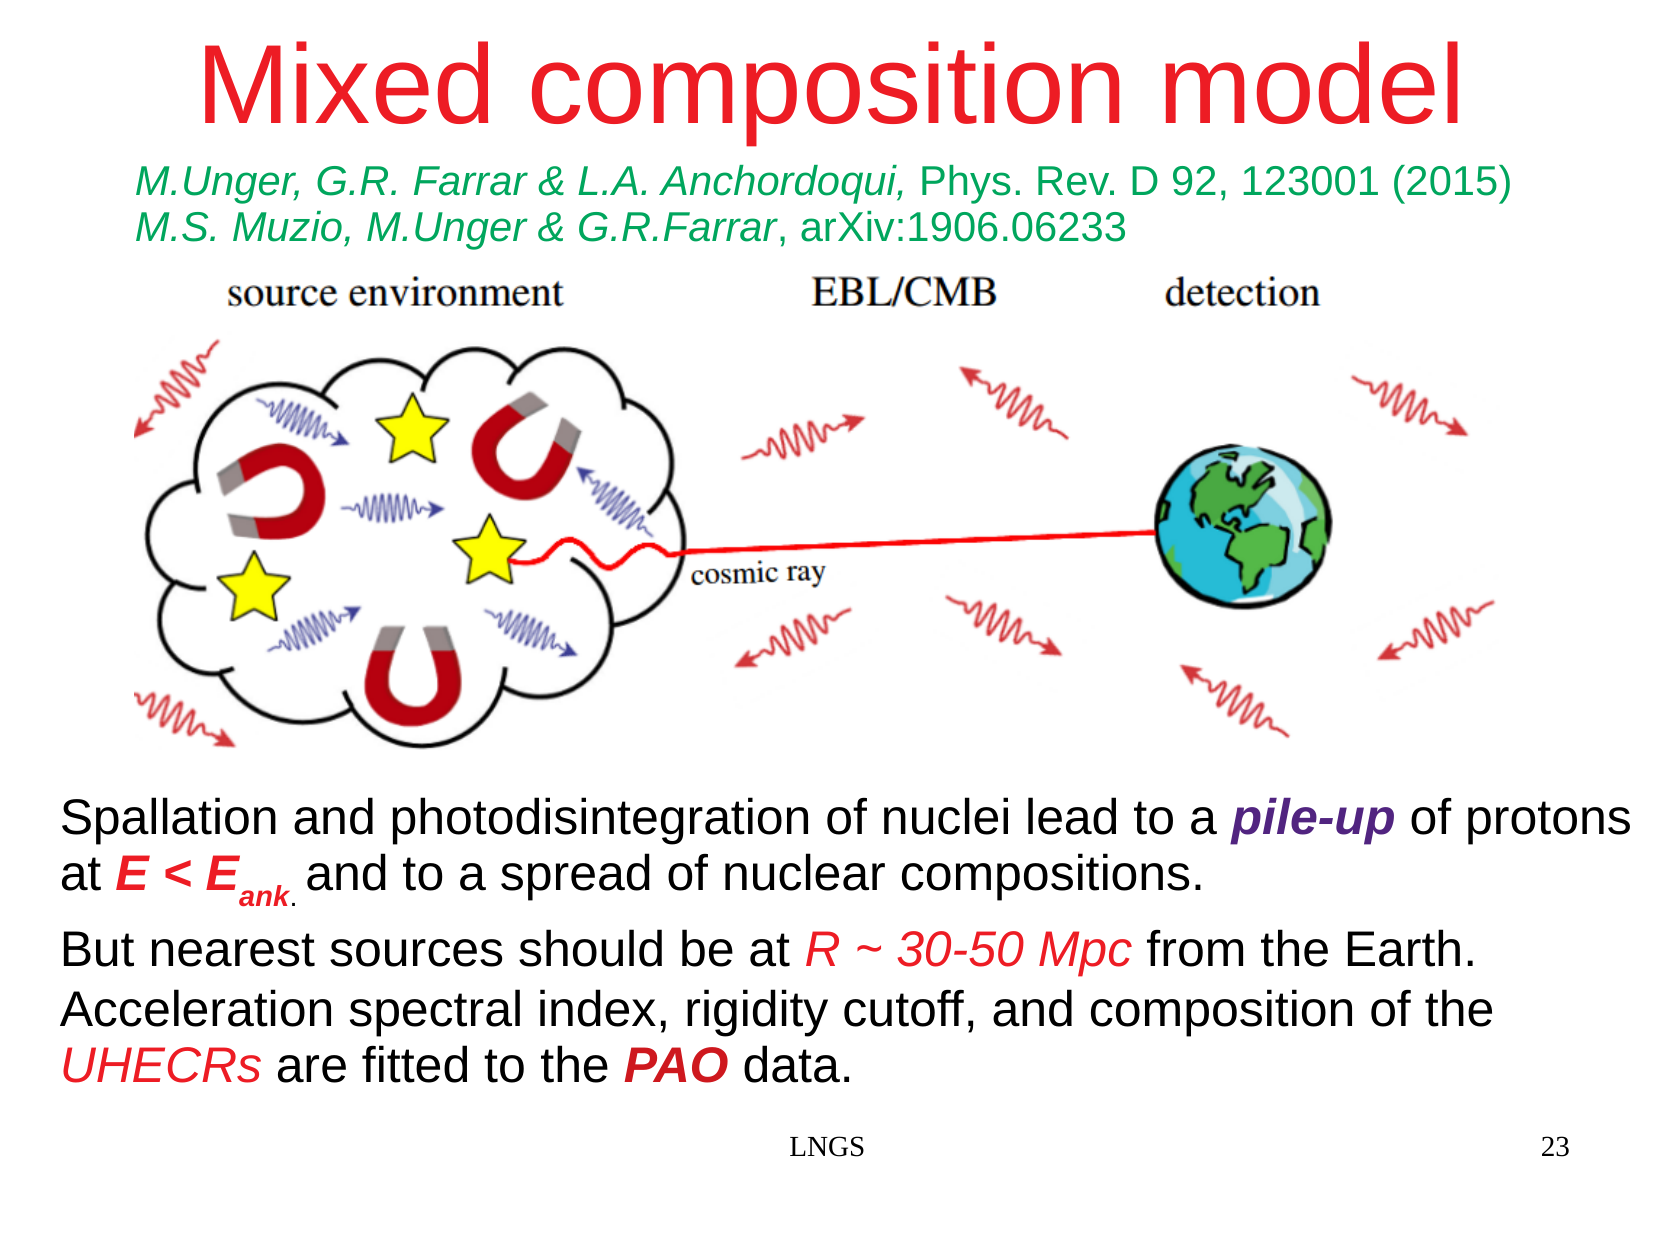

# Mixed composition model
M.Unger, G.R. Farrar & L.A. Anchordoqui, Phys. Rev. D 92, 123001 (2015)
M.S. Muzio, M.Unger & G.R.Farrar, arXiv:1906.06233
Spallation and photodisintegration of nuclei lead to a pile-up of protons at E < Eank. and to a spread of nuclear compositions.
But nearest sources should be at R ~ 30-50 Mpc from the Earth.
Acceleration spectral index, rigidity cutoff, and composition of the UHECRs are fitted to the PAO data.
LNGS
23